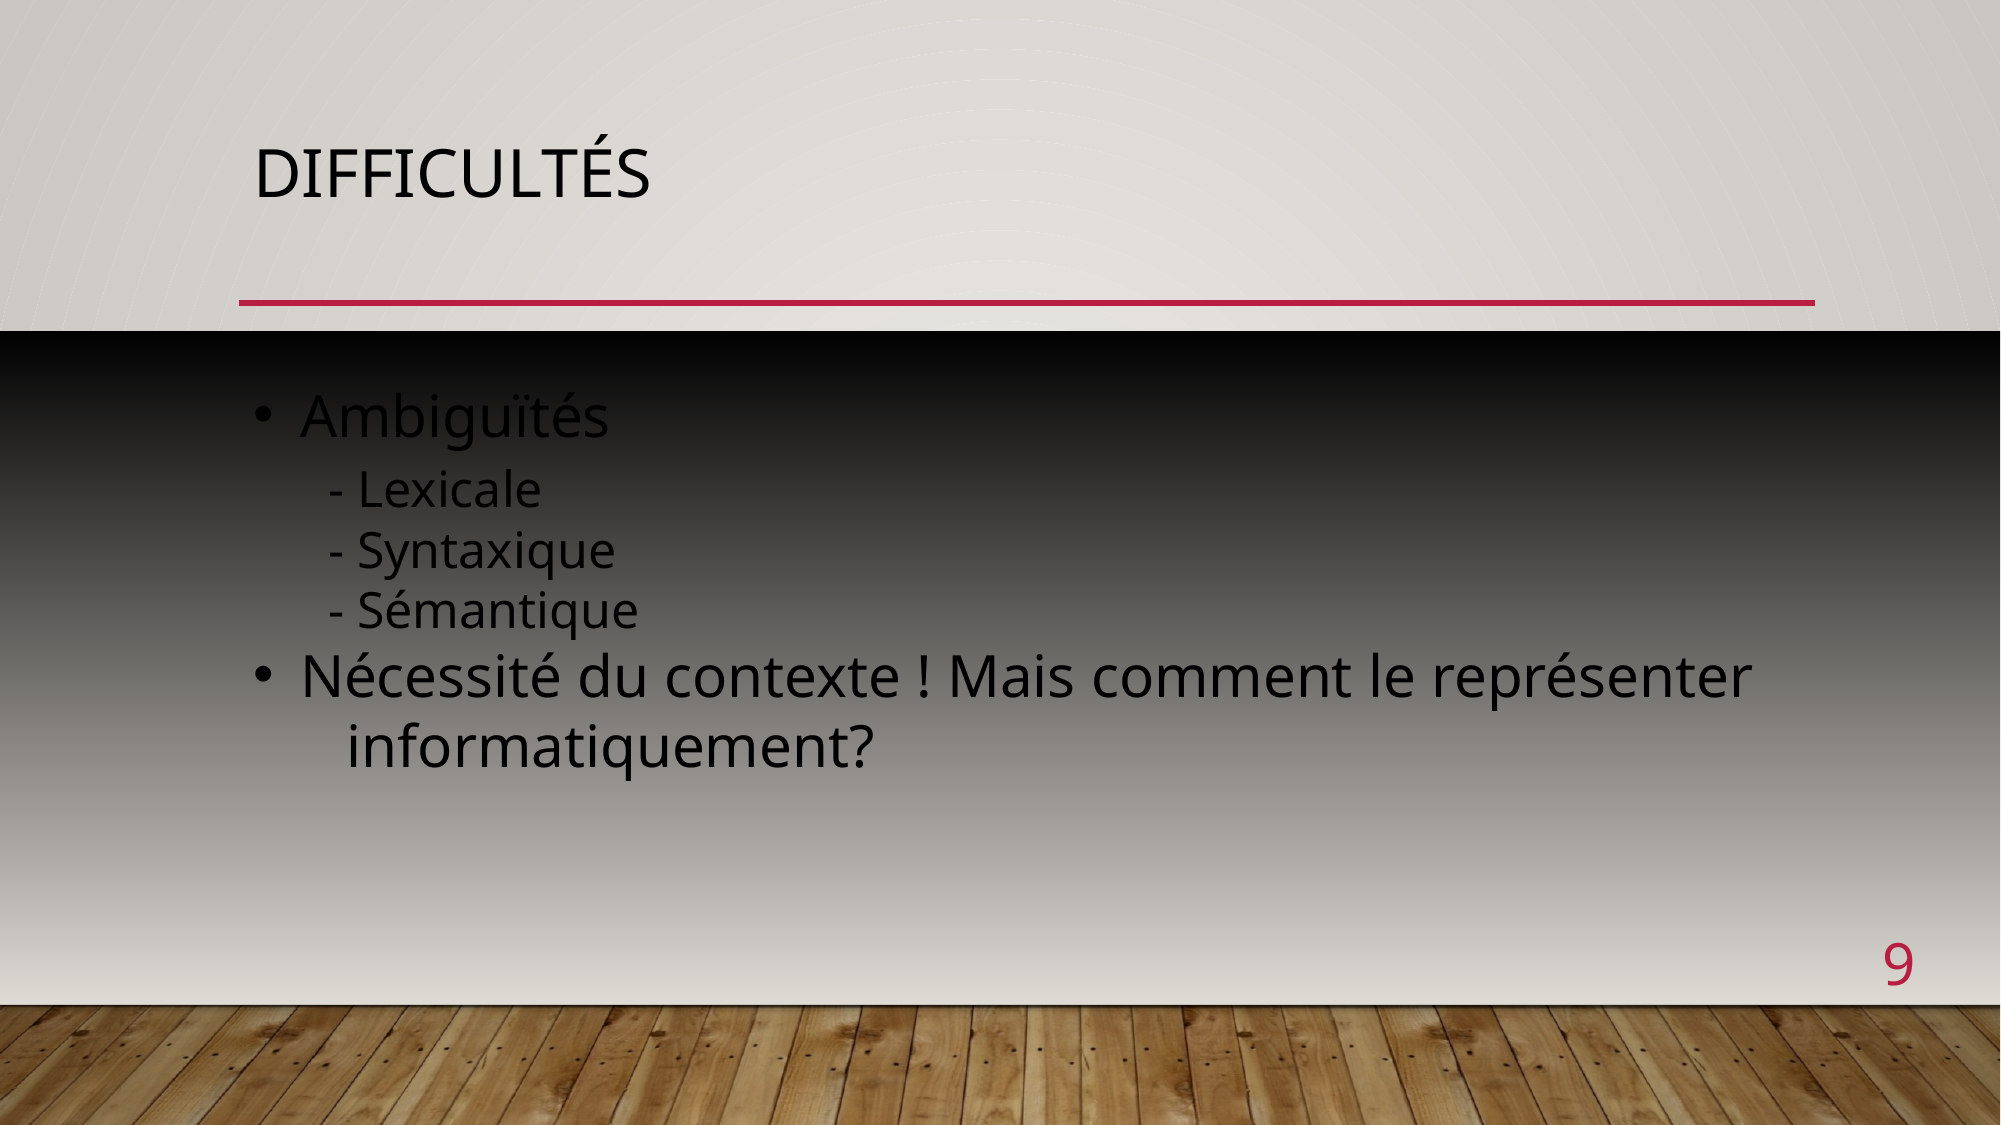

# Difficultés
Ambiguïtés
	- Lexicale
	- Syntaxique
	- Sémantique
Nécessité du contexte ! Mais comment le représenter informatiquement?